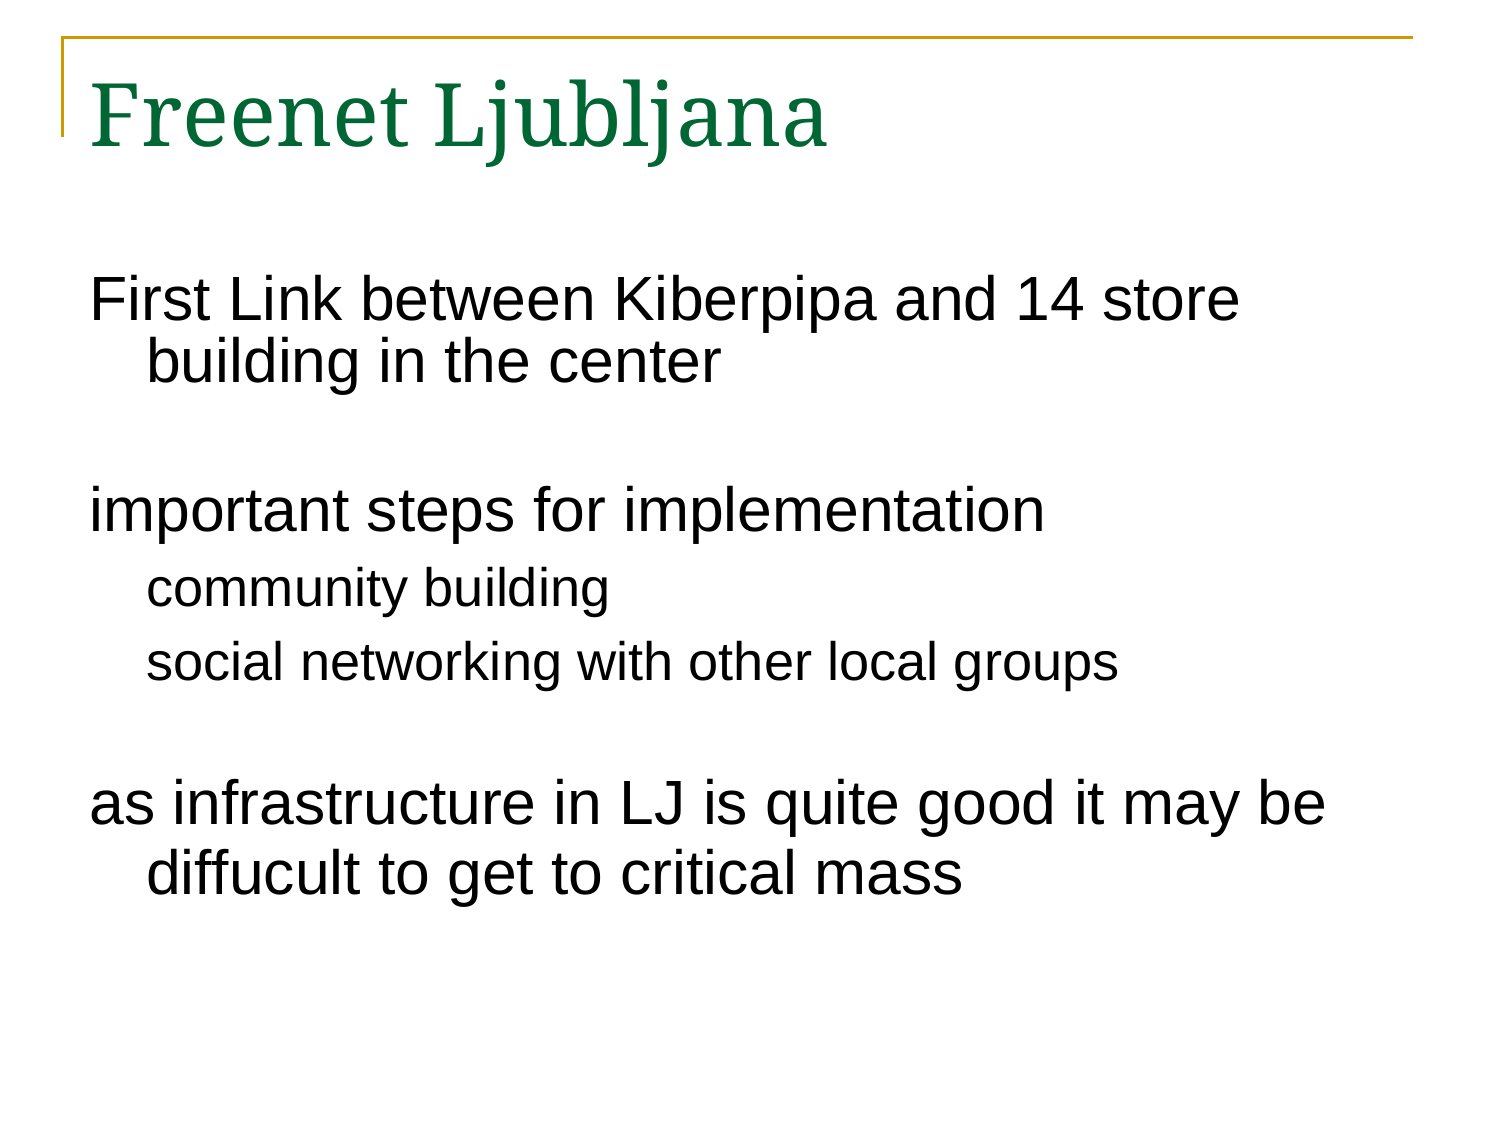

# Freenet Ljubljana
First Link between Kiberpipa and 14 store building in the center
important steps for implementation
community building
social networking with other local groups
as infrastructure in LJ is quite good it may be diffucult to get to critical mass